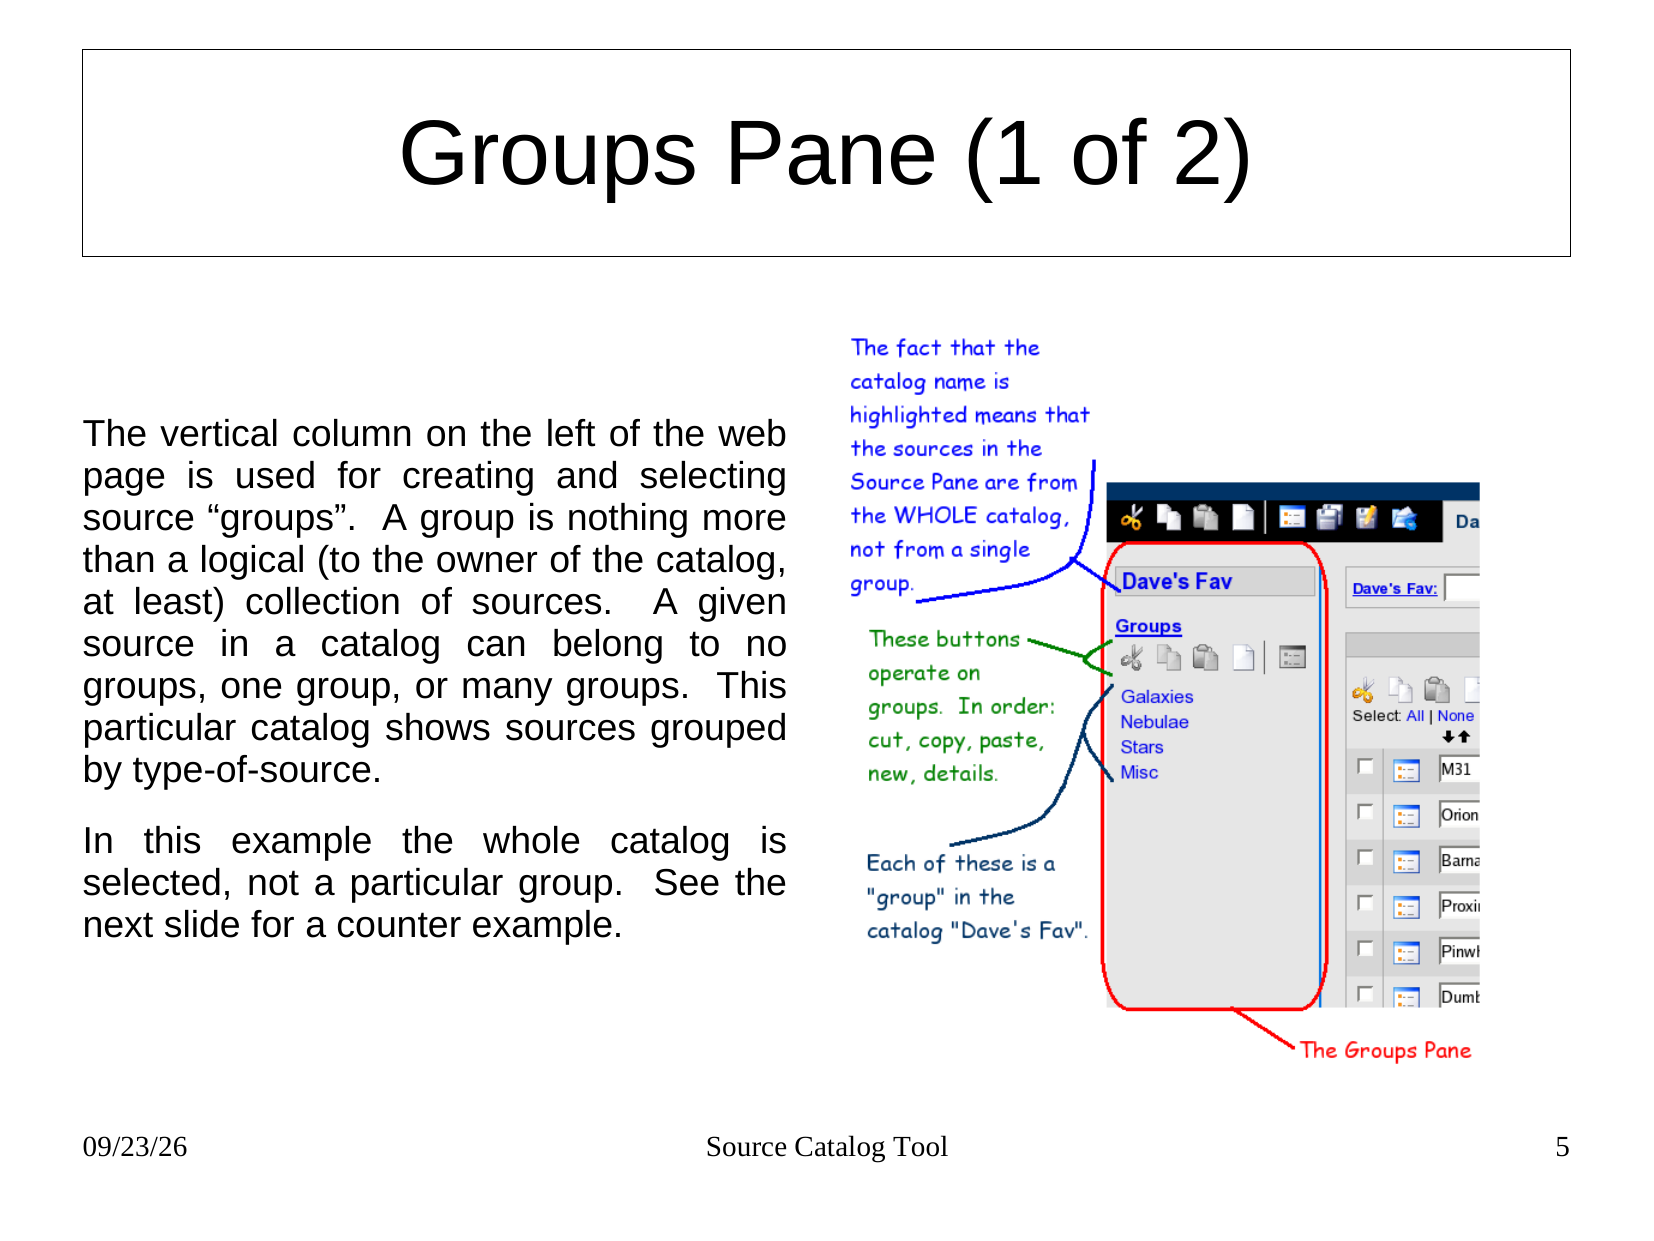

# Groups Pane (1 of 2)
The vertical column on the left of the web page is used for creating and selecting source “groups”. A group is nothing more than a logical (to the owner of the catalog, at least) collection of sources. A given source in a catalog can belong to no groups, one group, or many groups. This particular catalog shows sources grouped by type-of-source.
In this example the whole catalog is selected, not a particular group. See the next slide for a counter example.
Source Catalog Tool
5